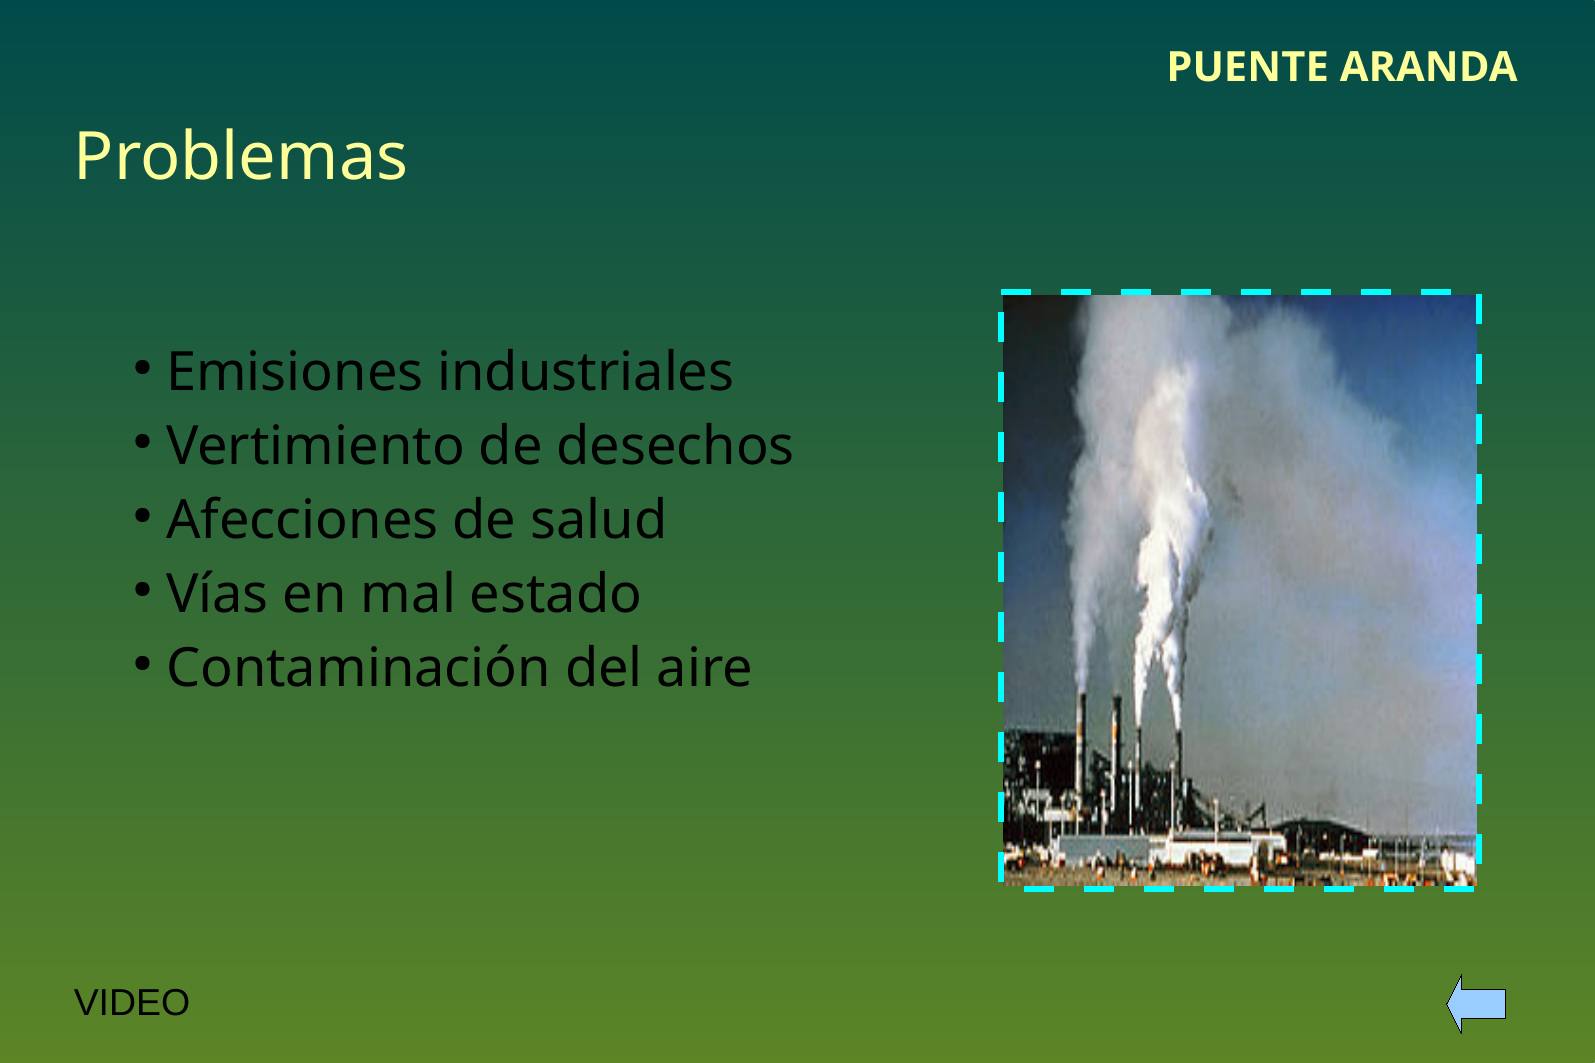

#
PUENTE ARANDA
Problemas
 Emisiones industriales
 Vertimiento de desechos
 Afecciones de salud
 Vías en mal estado
 Contaminación del aire
VIDEO